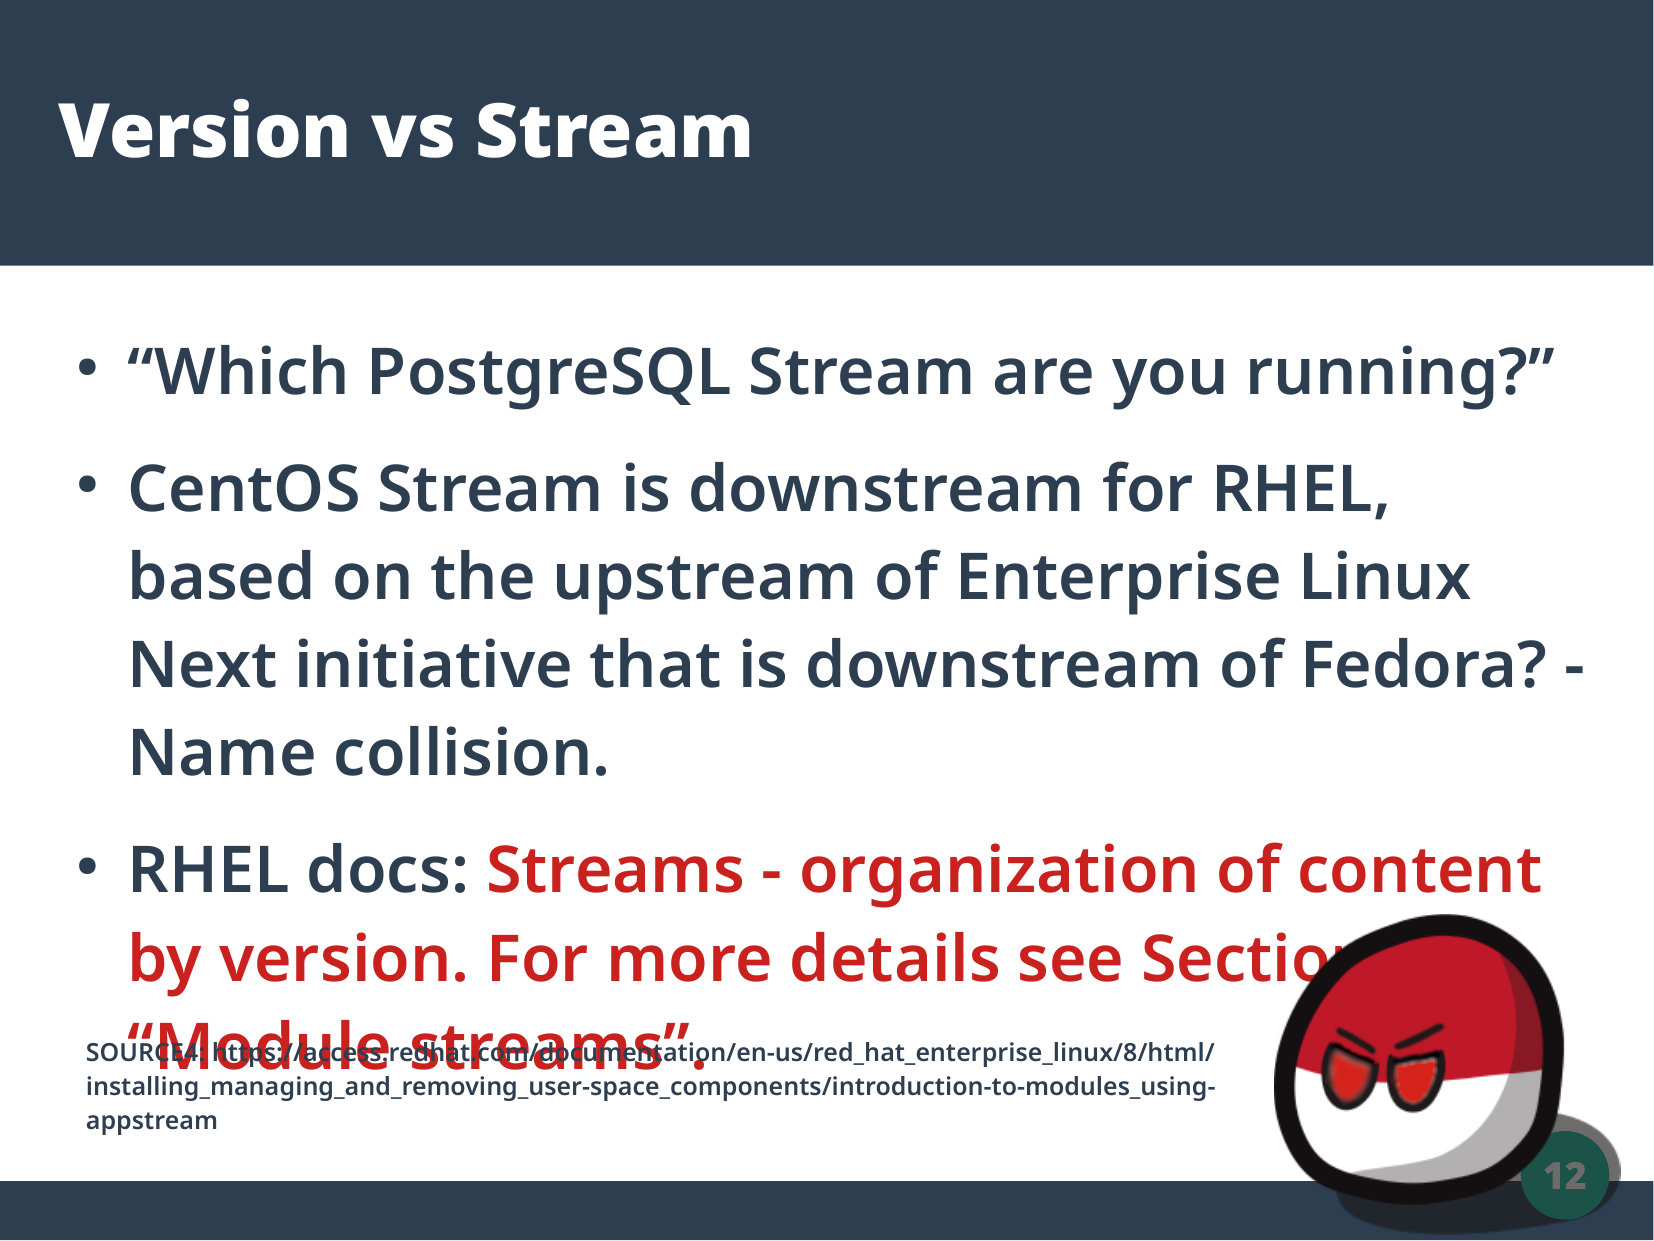

# Version vs Stream
“Which PostgreSQL Stream are you running?”
CentOS Stream is downstream for RHEL, based on the upstream of Enterprise Linux Next initiative that is downstream of Fedora? - Name collision.
RHEL docs: Streams - organization of content by version. For more details see Section 2.1, “Module streams”.
SOURCE4: https://access.redhat.com/documentation/en-us/red_hat_enterprise_linux/8/html/installing_managing_and_removing_user-space_components/introduction-to-modules_using-appstream
12